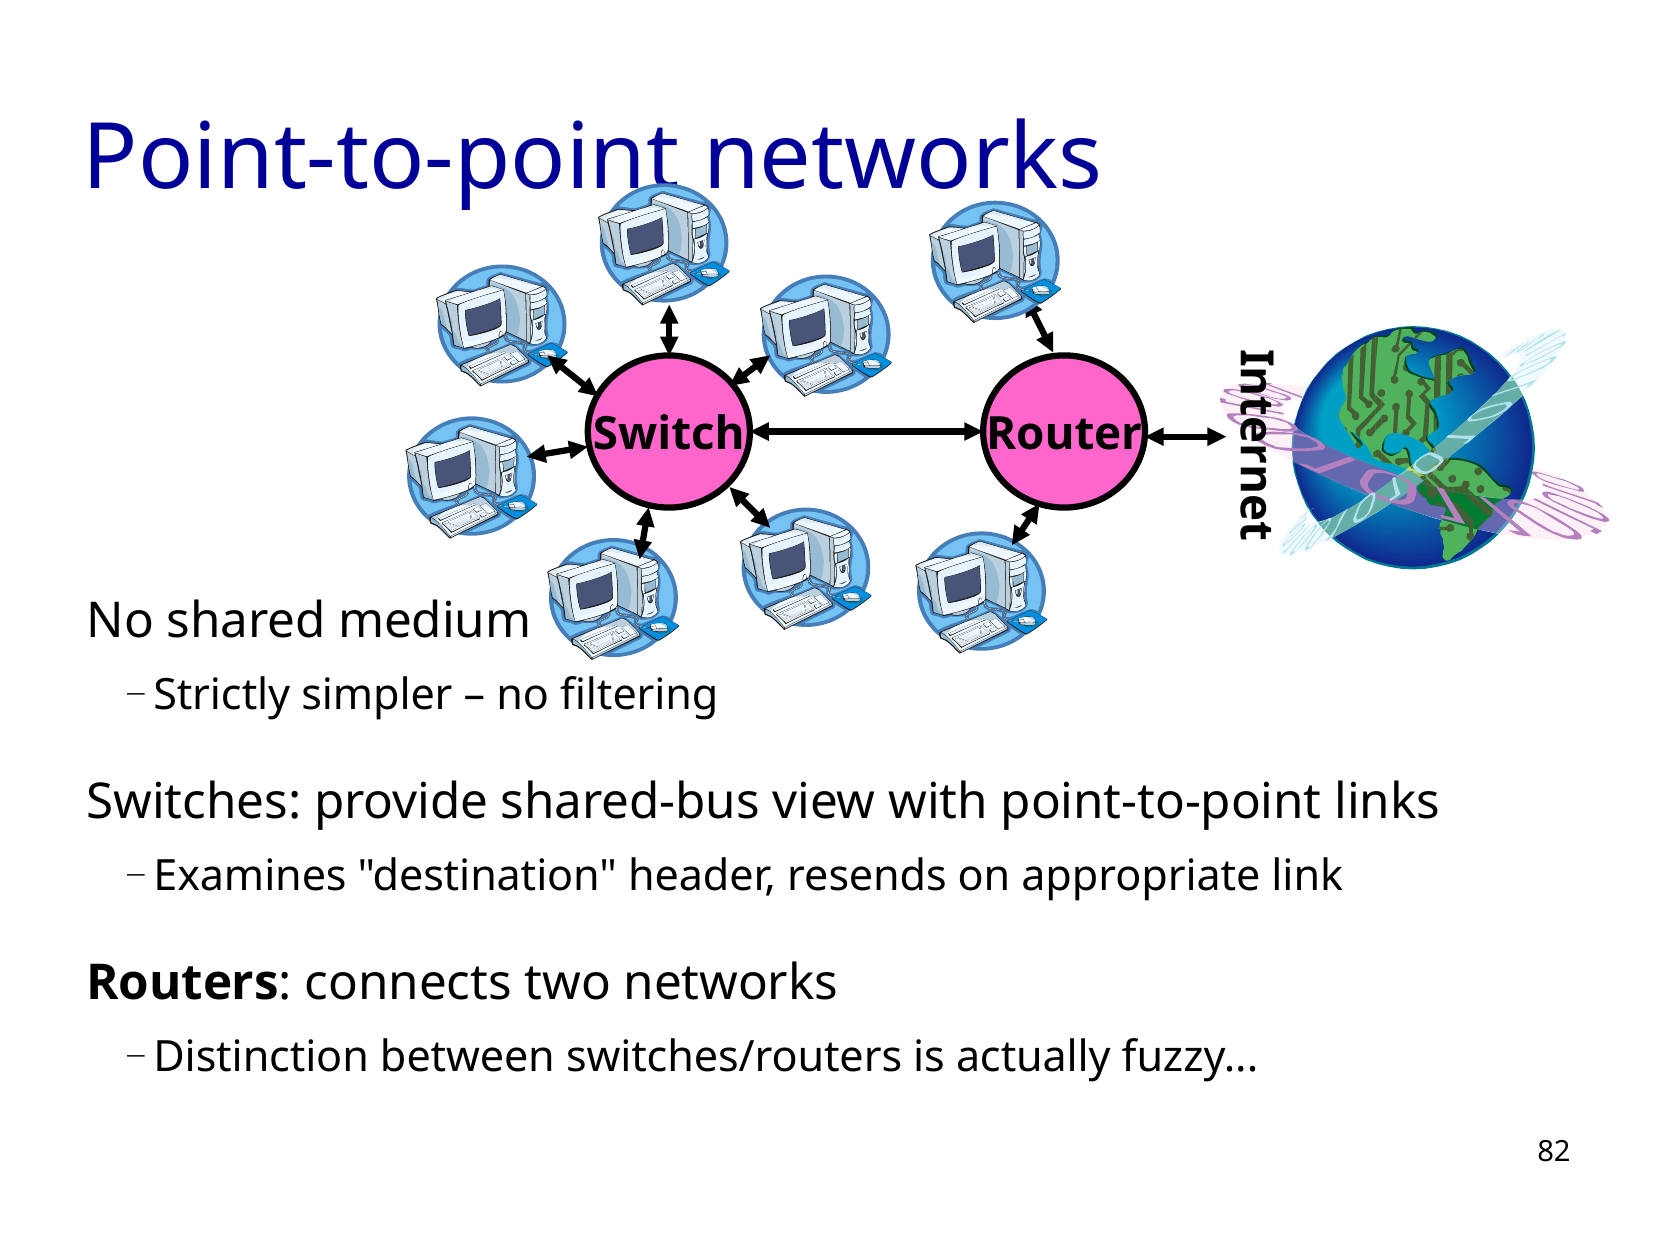

# Point-to-point networks
Switch
Router
Internet
No shared medium
Strictly simpler – no filtering
Switches: provide shared-bus view with point-to-point links
Examines "destination" header, resends on appropriate link
Routers: connects two networks
Distinction between switches/routers is actually fuzzy...
82